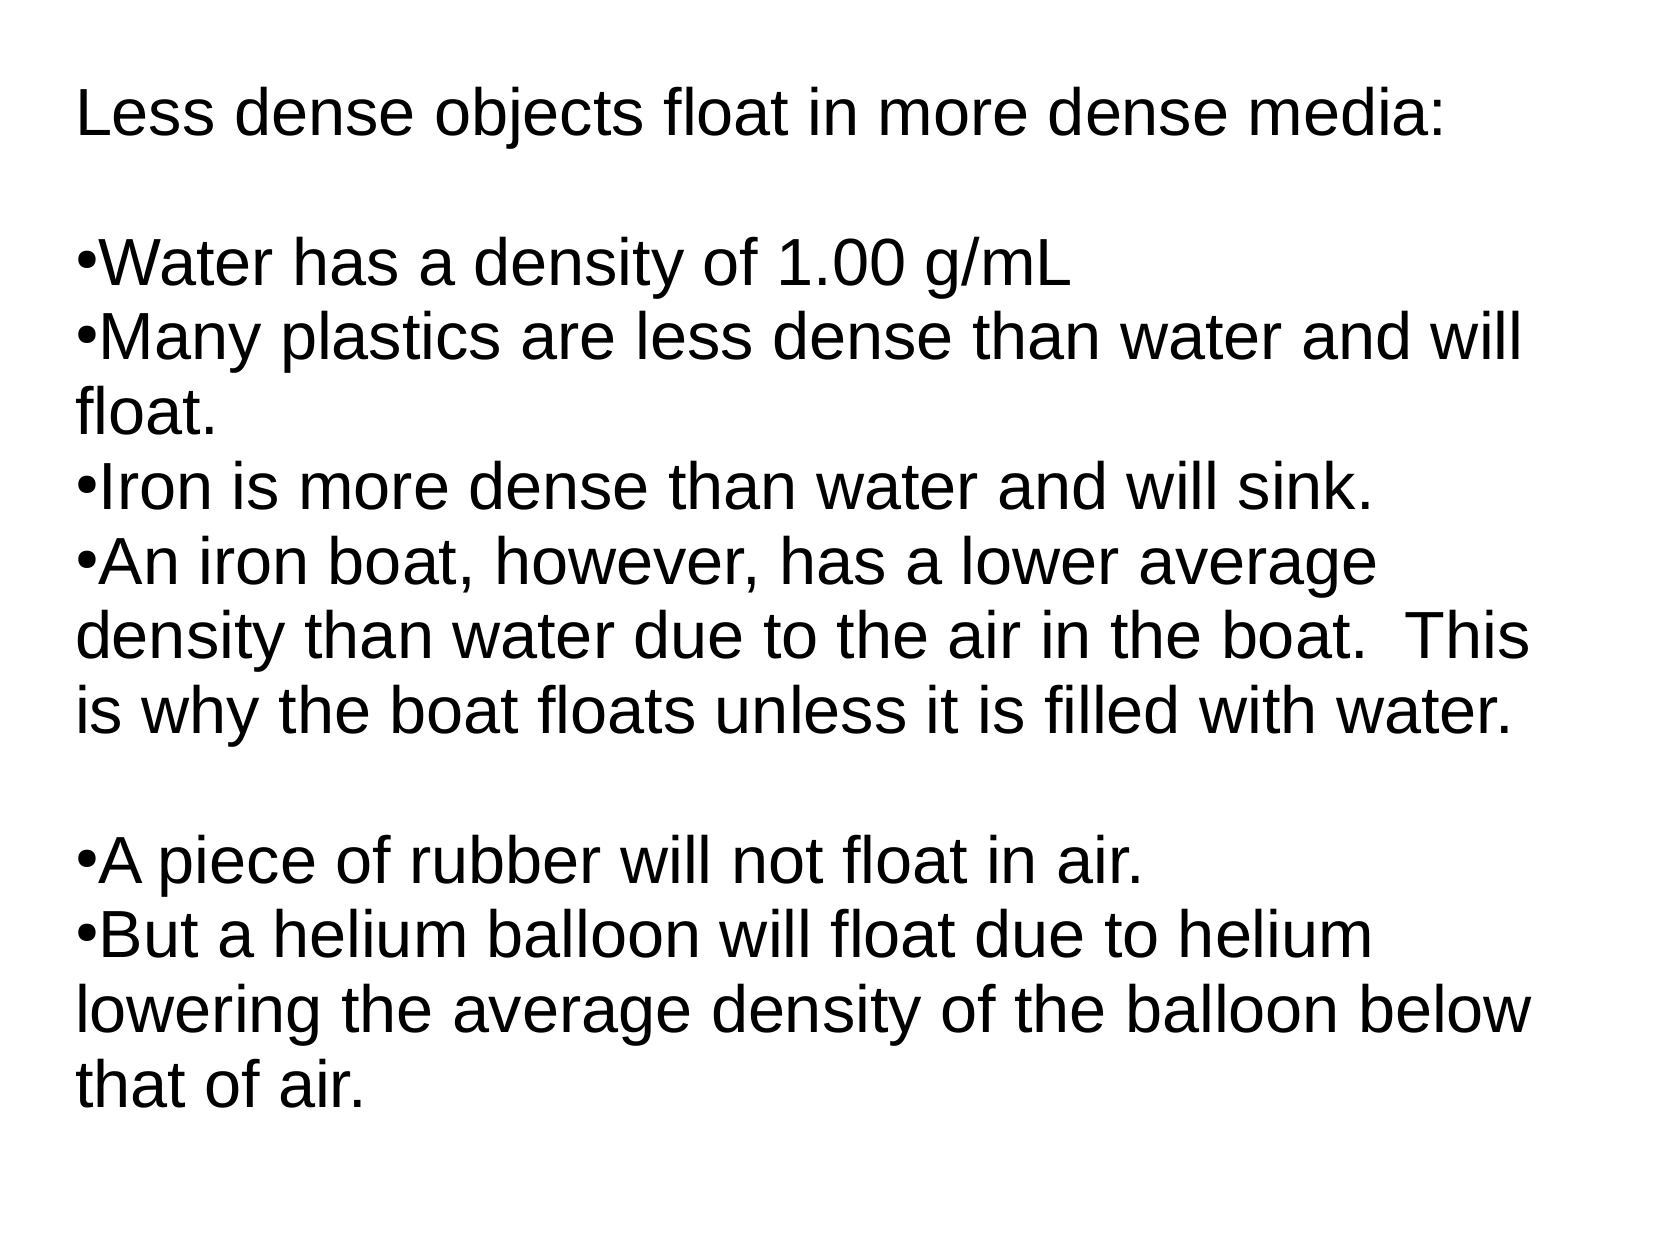

# Less dense objects float in more dense media:
Water has a density of 1.00 g/mL
Many plastics are less dense than water and will float.
Iron is more dense than water and will sink.
An iron boat, however, has a lower average density than water due to the air in the boat. This is why the boat floats unless it is filled with water.
A piece of rubber will not float in air.
But a helium balloon will float due to helium lowering the average density of the balloon below that of air.